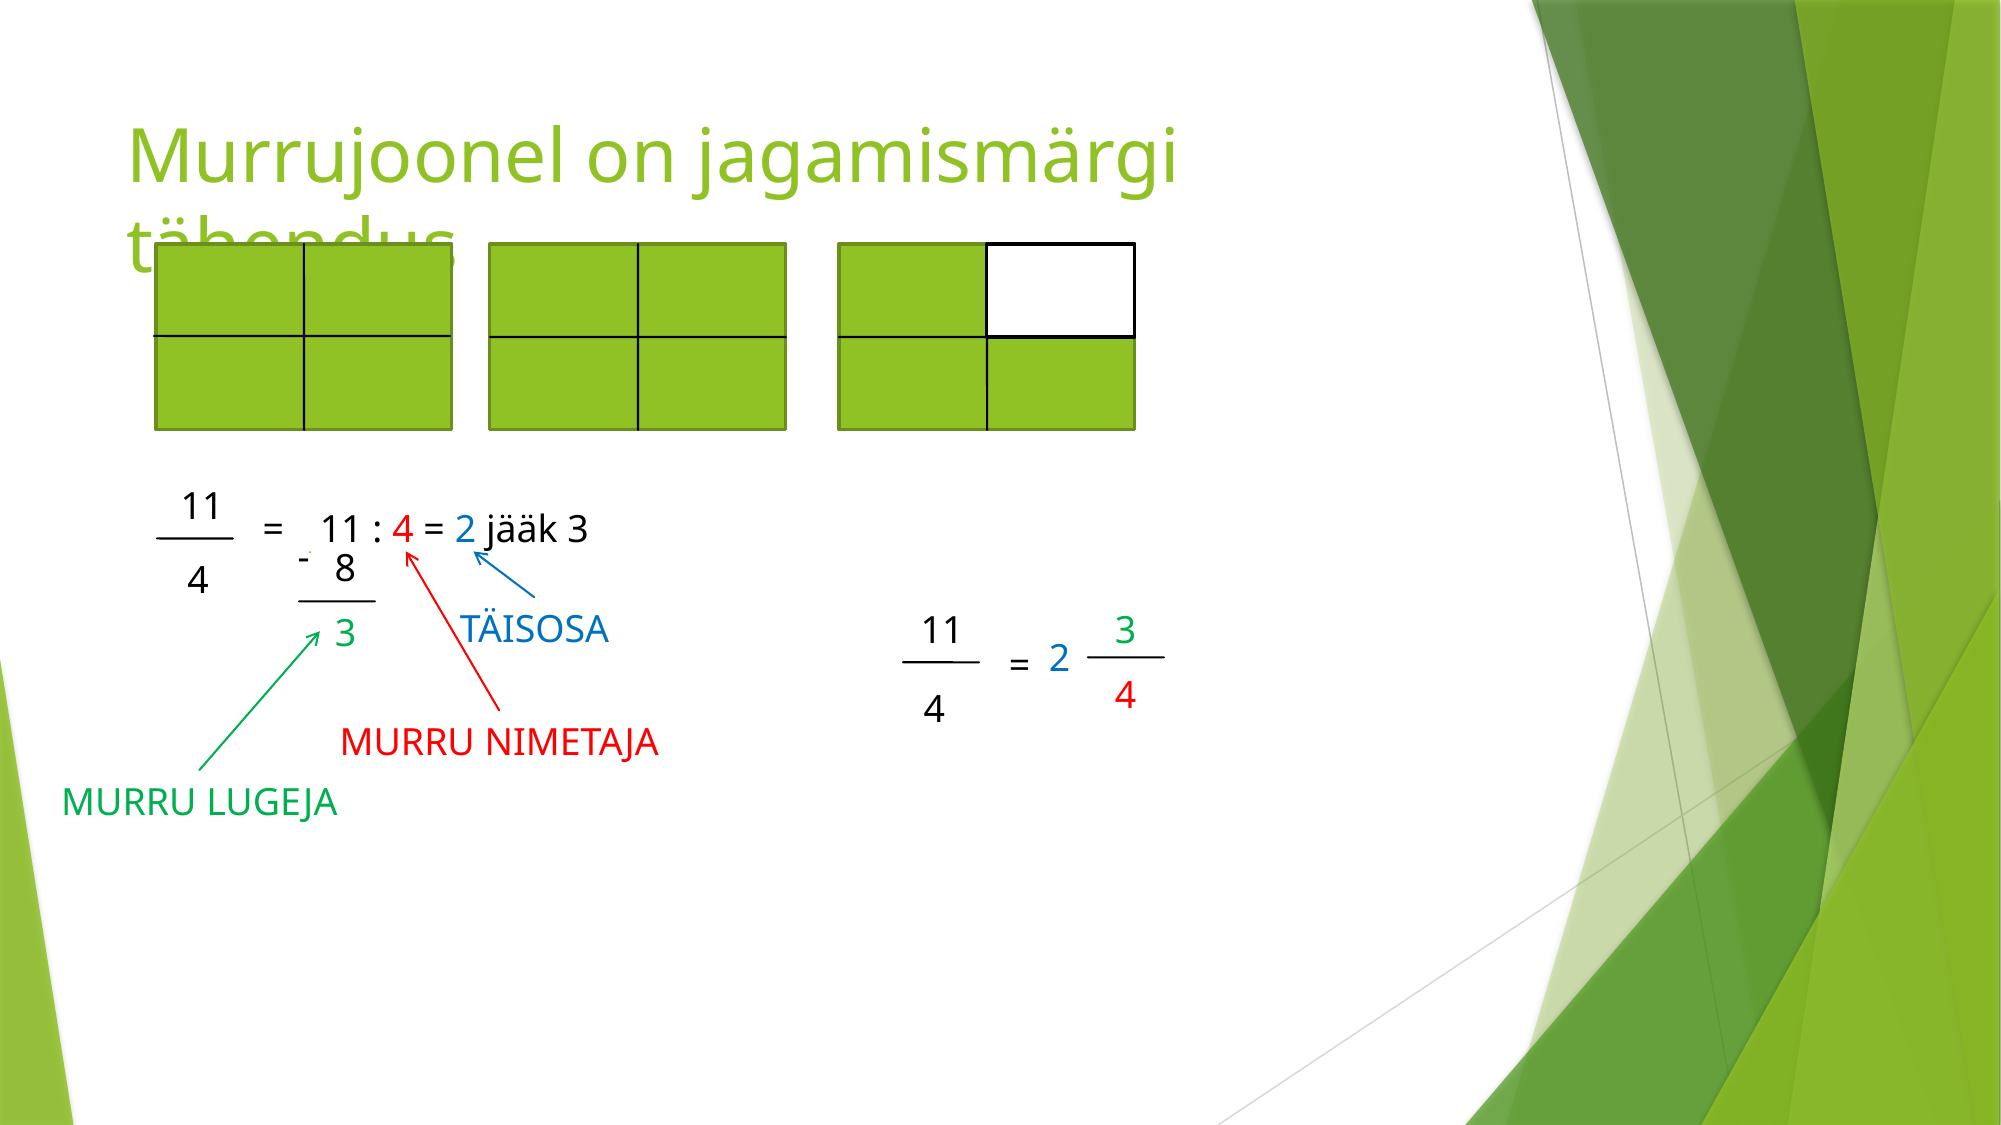

# Murrujoonel on jagamismärgi tähendus
11
=
11 : 4 = 2 jääk 3
-
 8
4
TÄISOSA
11
3
3
2
=
4
4
MURRU NIMETAJA
MURRU LUGEJA